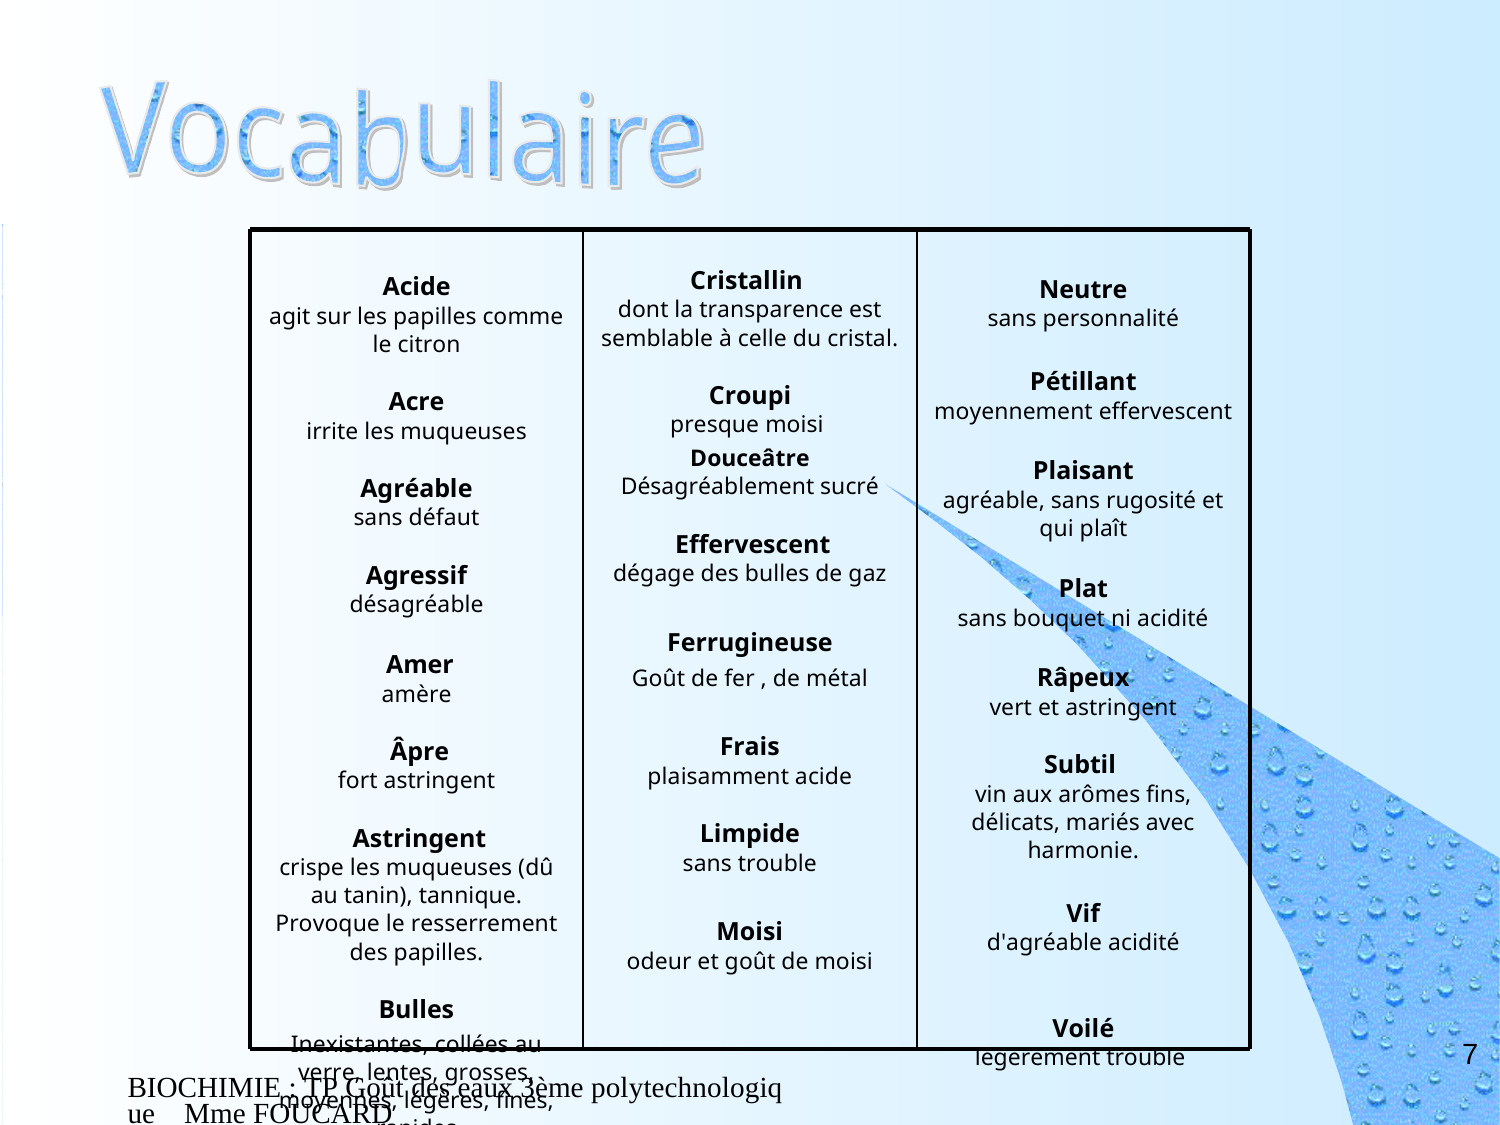

Vocabulaire
Acide
agit sur les papilles comme le citron
Acre
irrite les muqueuses
Agréable
sans défaut
Agressif
désagréable
 Amer
amère
 Âpre
fort astringent
 Astringent
crispe les muqueuses (dû au tanin), tannique. Provoque le resserrement des papilles.
Bulles
Inexistantes, collées au verre, lentes, grosses, moyennes, légères, fines, rapides
Cristallin
dont la transparence est semblable à celle du cristal.
Croupi
presque moisi
Douceâtre
Désagréablement sucré
 Effervescent
dégage des bulles de gaz
Ferrugineuse
Goût de fer , de métal
Frais
plaisamment acide
Limpide
sans trouble
Moisi
odeur et goût de moisi
Neutre
sans personnalité
Pétillant
moyennement effervescent
 Plaisant
agréable, sans rugosité et qui plaît
Plat
sans bouquet ni acidité
Râpeux
vert et astringent
Subtil
vin aux arômes fins, délicats, mariés avec harmonie.
Vif
d'agréable acidité
Voilé
légèrement trouble
7
BIOCHIMIE : TP Goût des eaux 3ème polytechnologique Mme FOUCARD